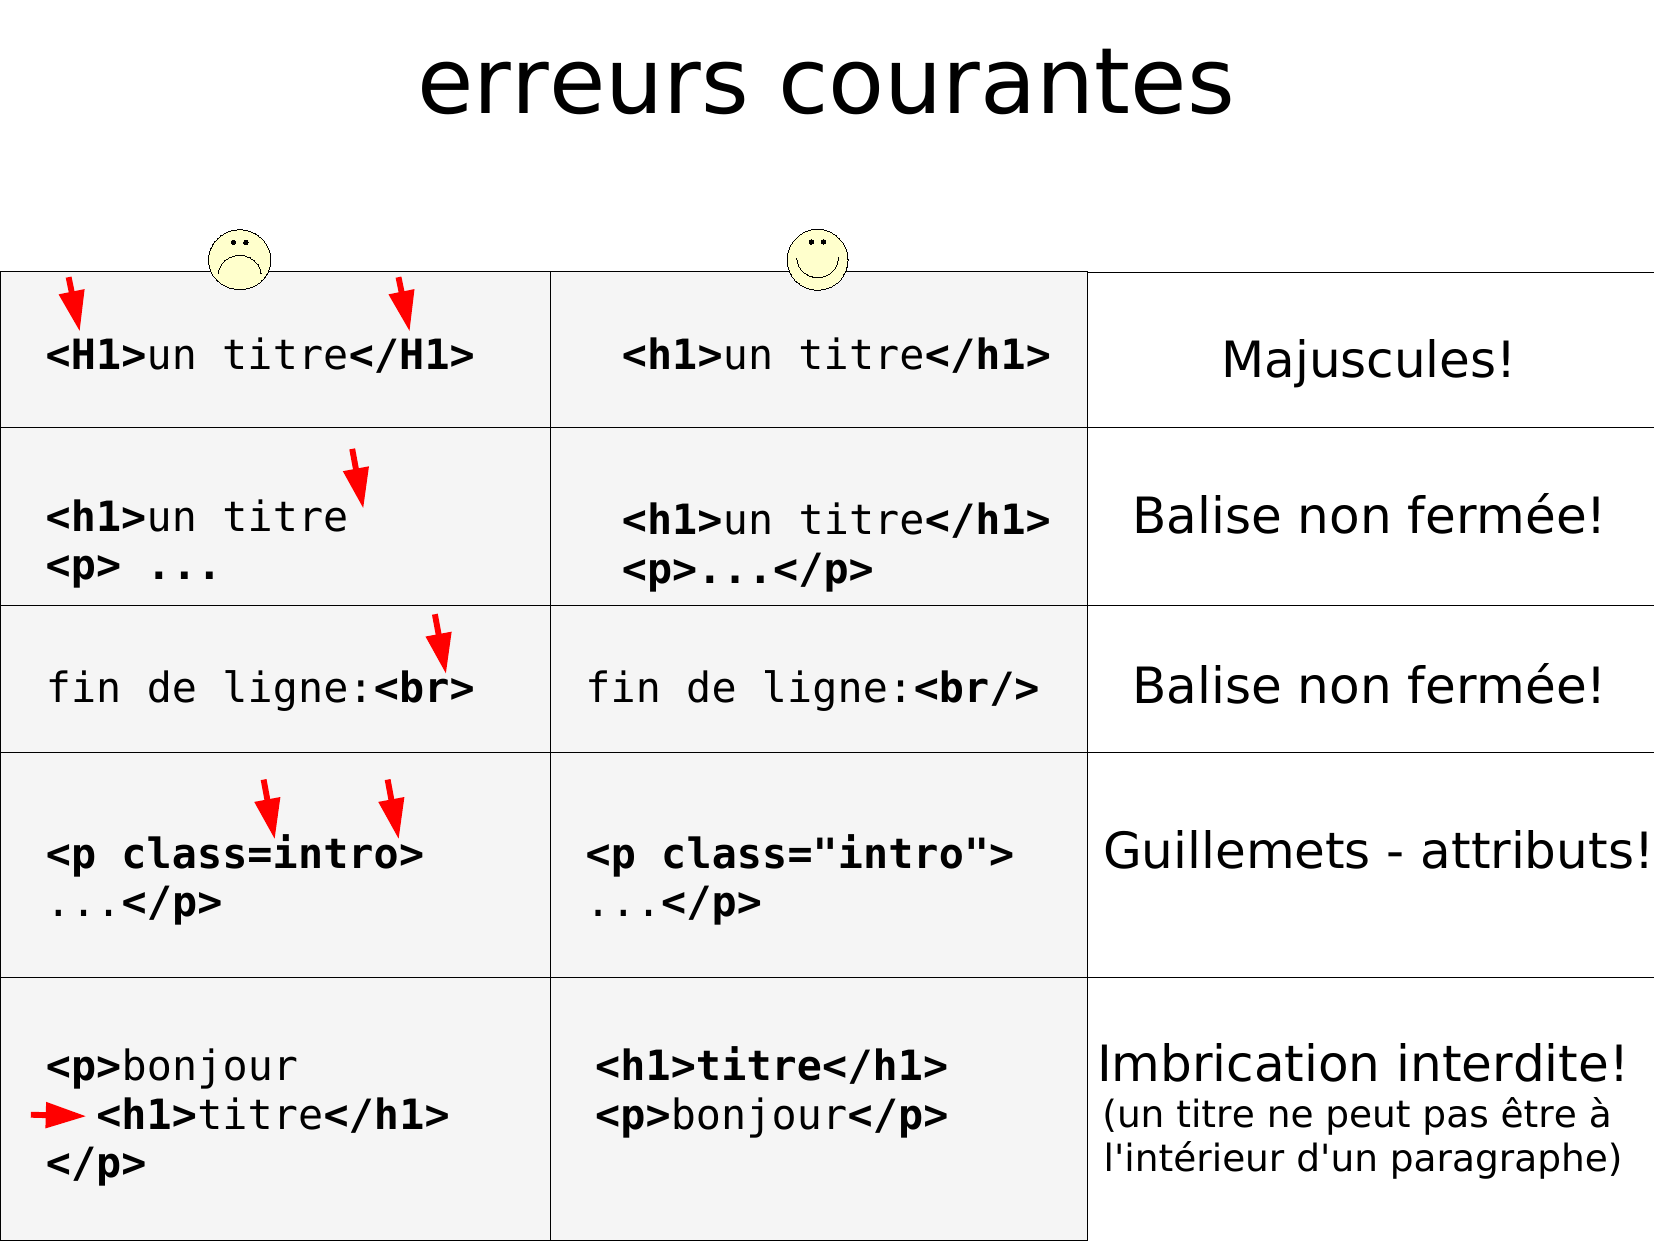

# erreurs courantes
<H1>un titre</H1>
<h1>un titre</h1>
Majuscules!
Balise non fermée!
<h1>un titre
<p> ...
<h1>un titre</h1>
<p>...</p>
Balise non fermée!
fin de ligne:<br>
fin de ligne:<br/>
Guillemets - attributs!
<p class=intro>
...</p>
<p class="intro">
...</p>
Imbrication interdite!
(un titre ne peut pas être à
l'intérieur d'un paragraphe)
<p>bonjour
 <h1>titre</h1>
</p>
<h1>titre</h1>
<p>bonjour</p>